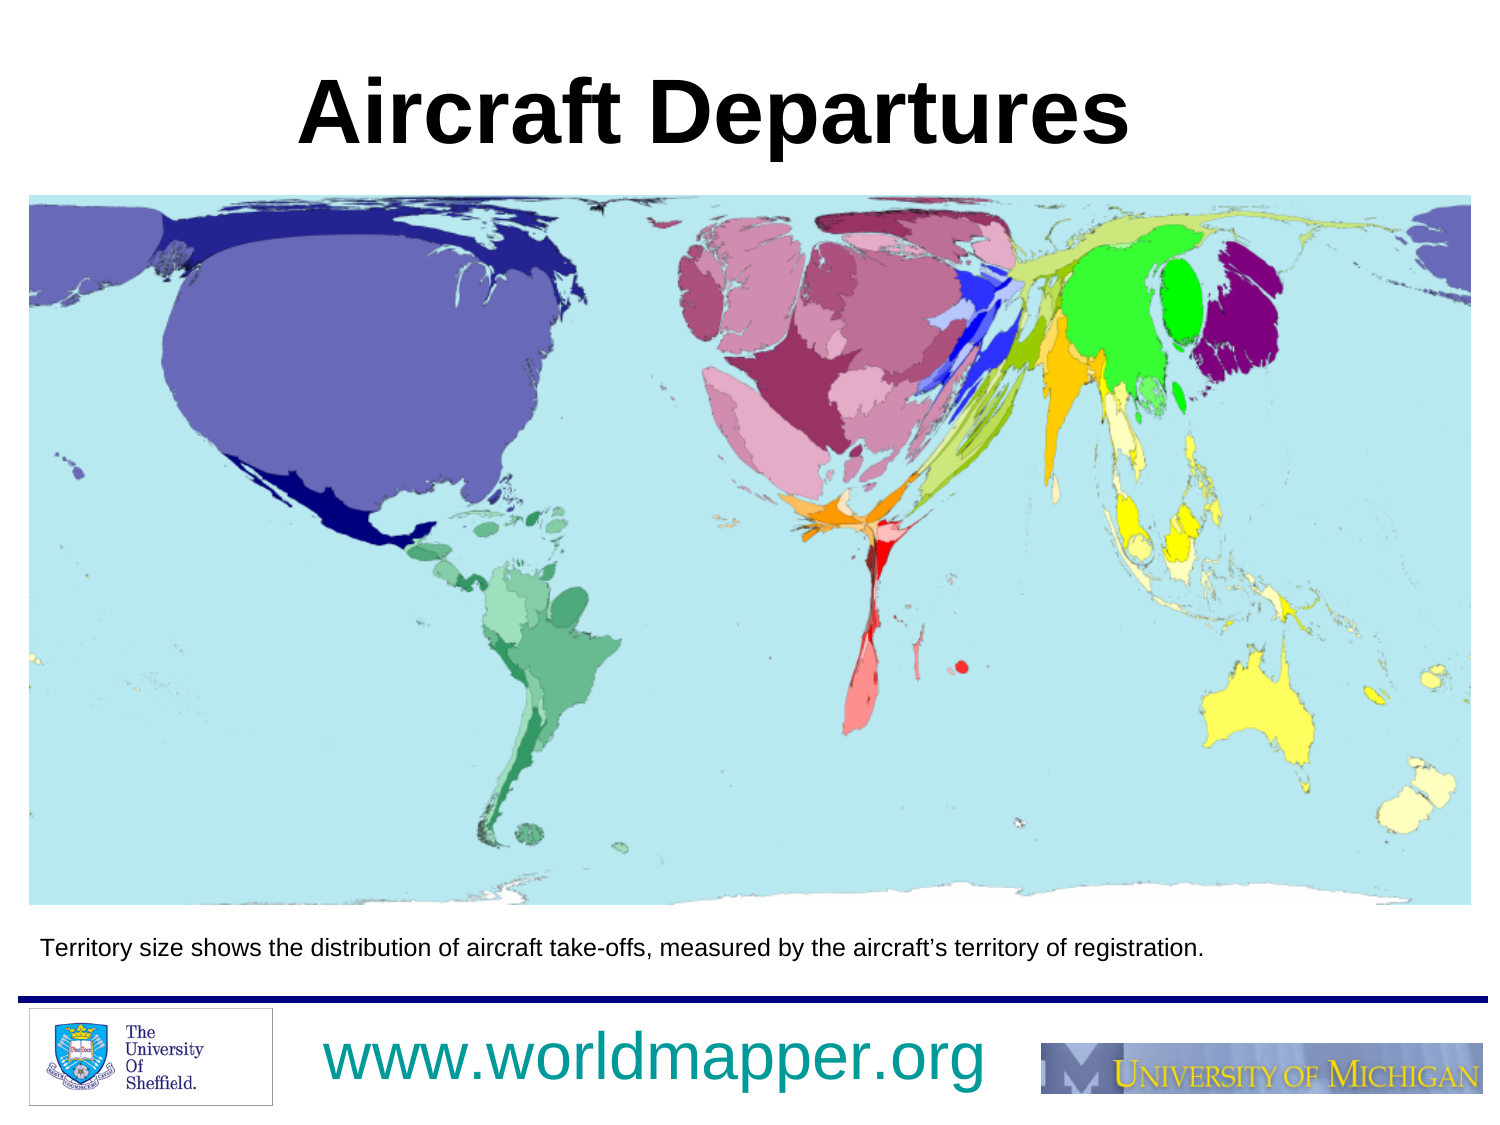

# Aircraft Departures
Territory size shows the distribution of aircraft take-offs, measured by the aircraft’s territory of registration.